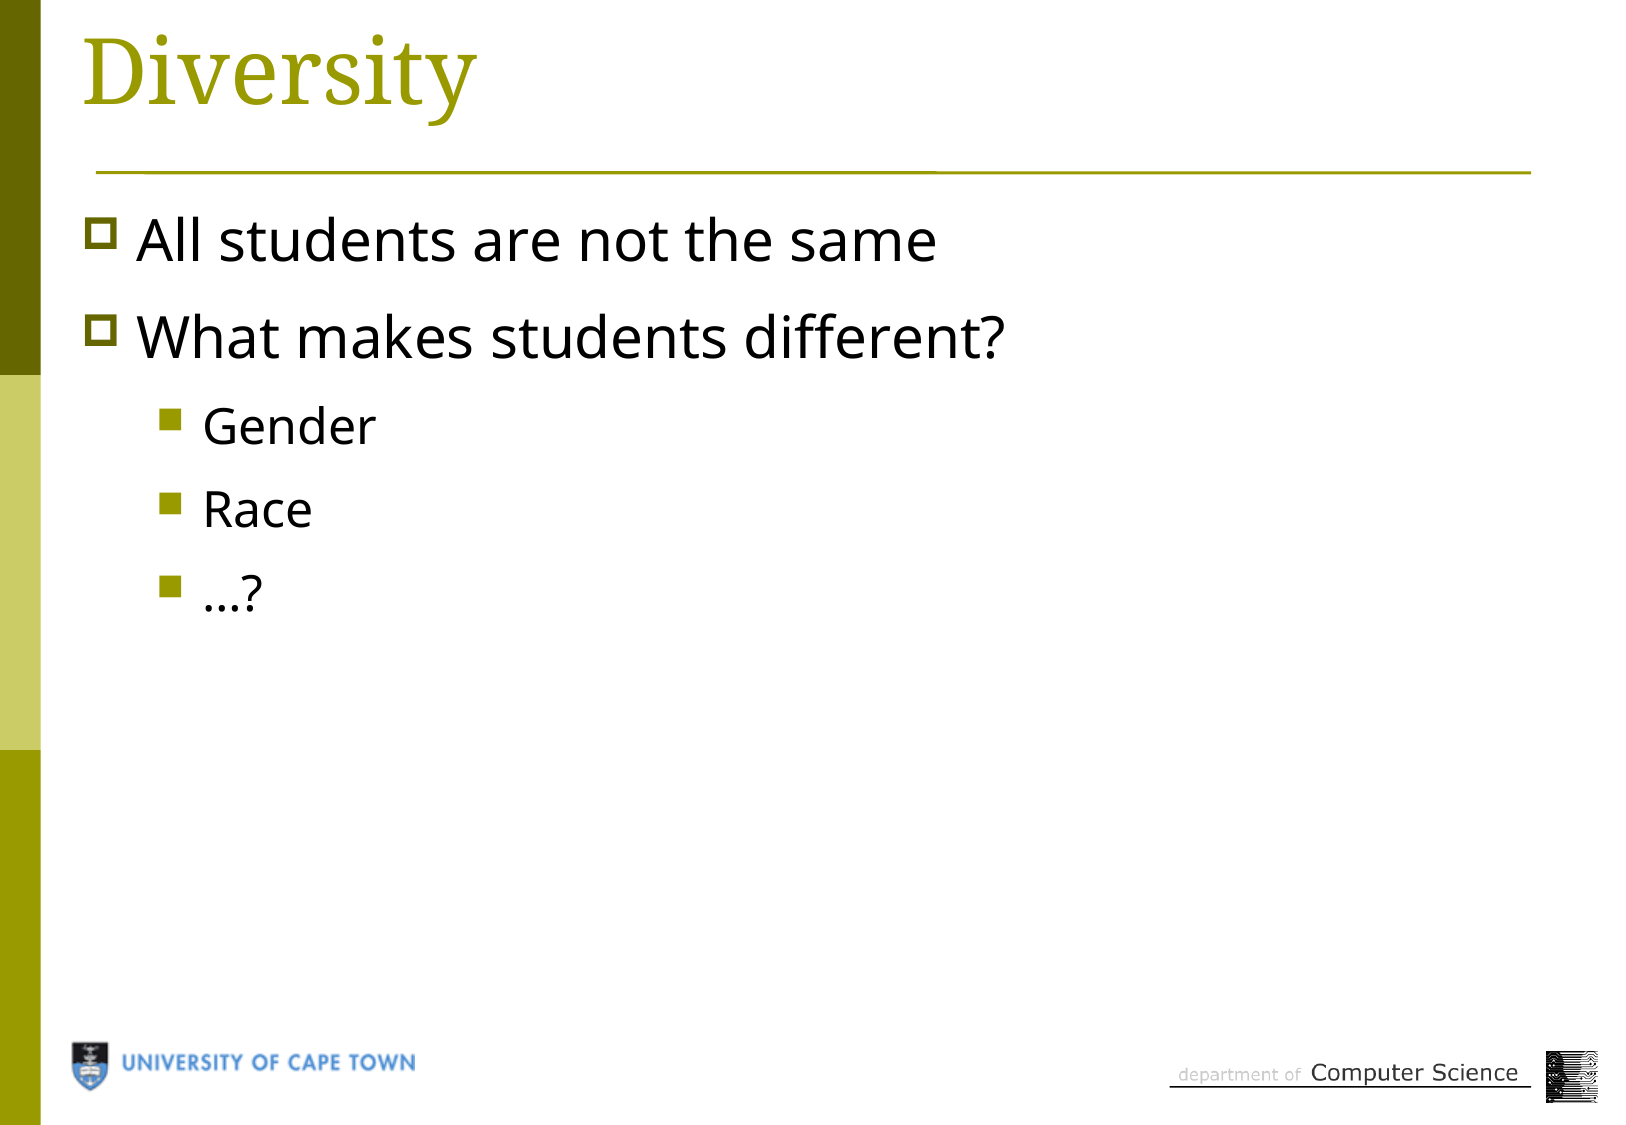

# Diversity
All students are not the same
What makes students different?
Gender
Race
…?